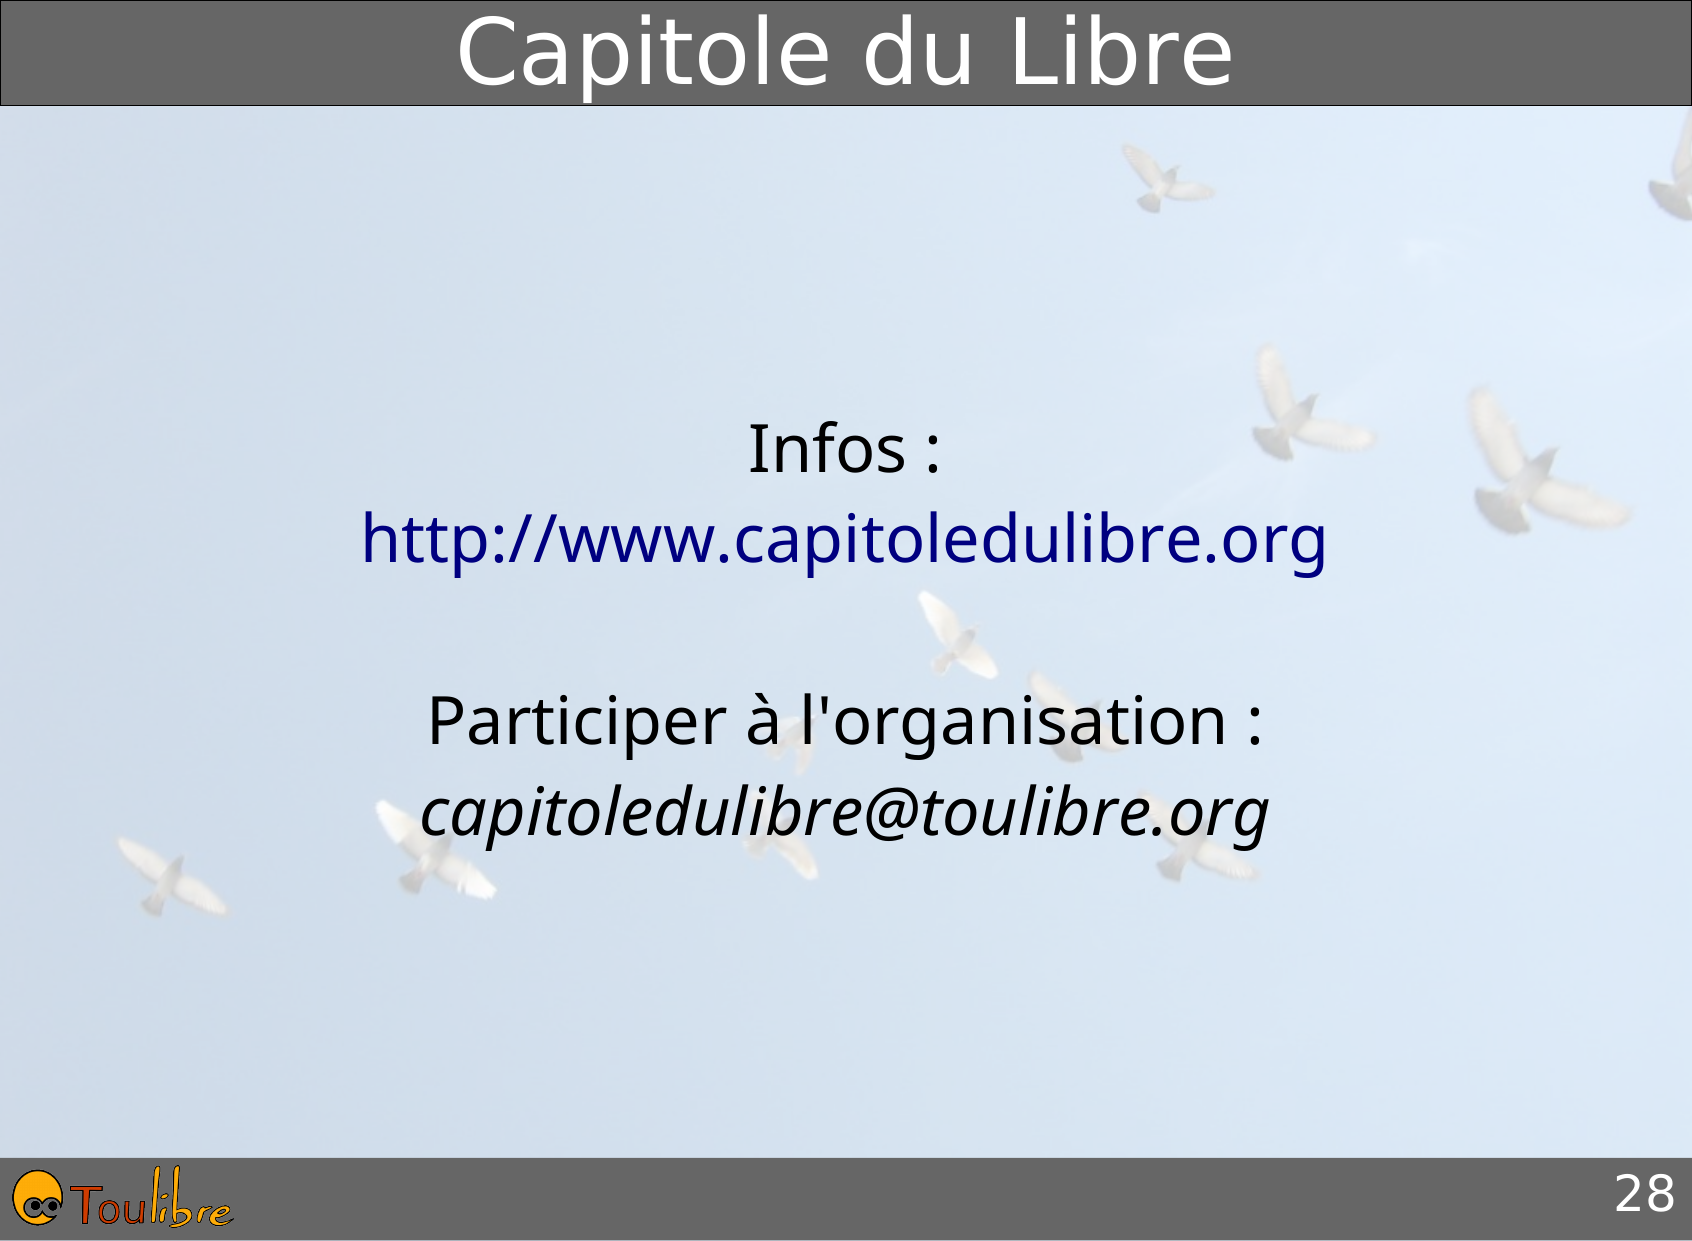

# Capitole du Libre
Infos :
http://www.capitoledulibre.org
Participer à l'organisation :
capitoledulibre@toulibre.org